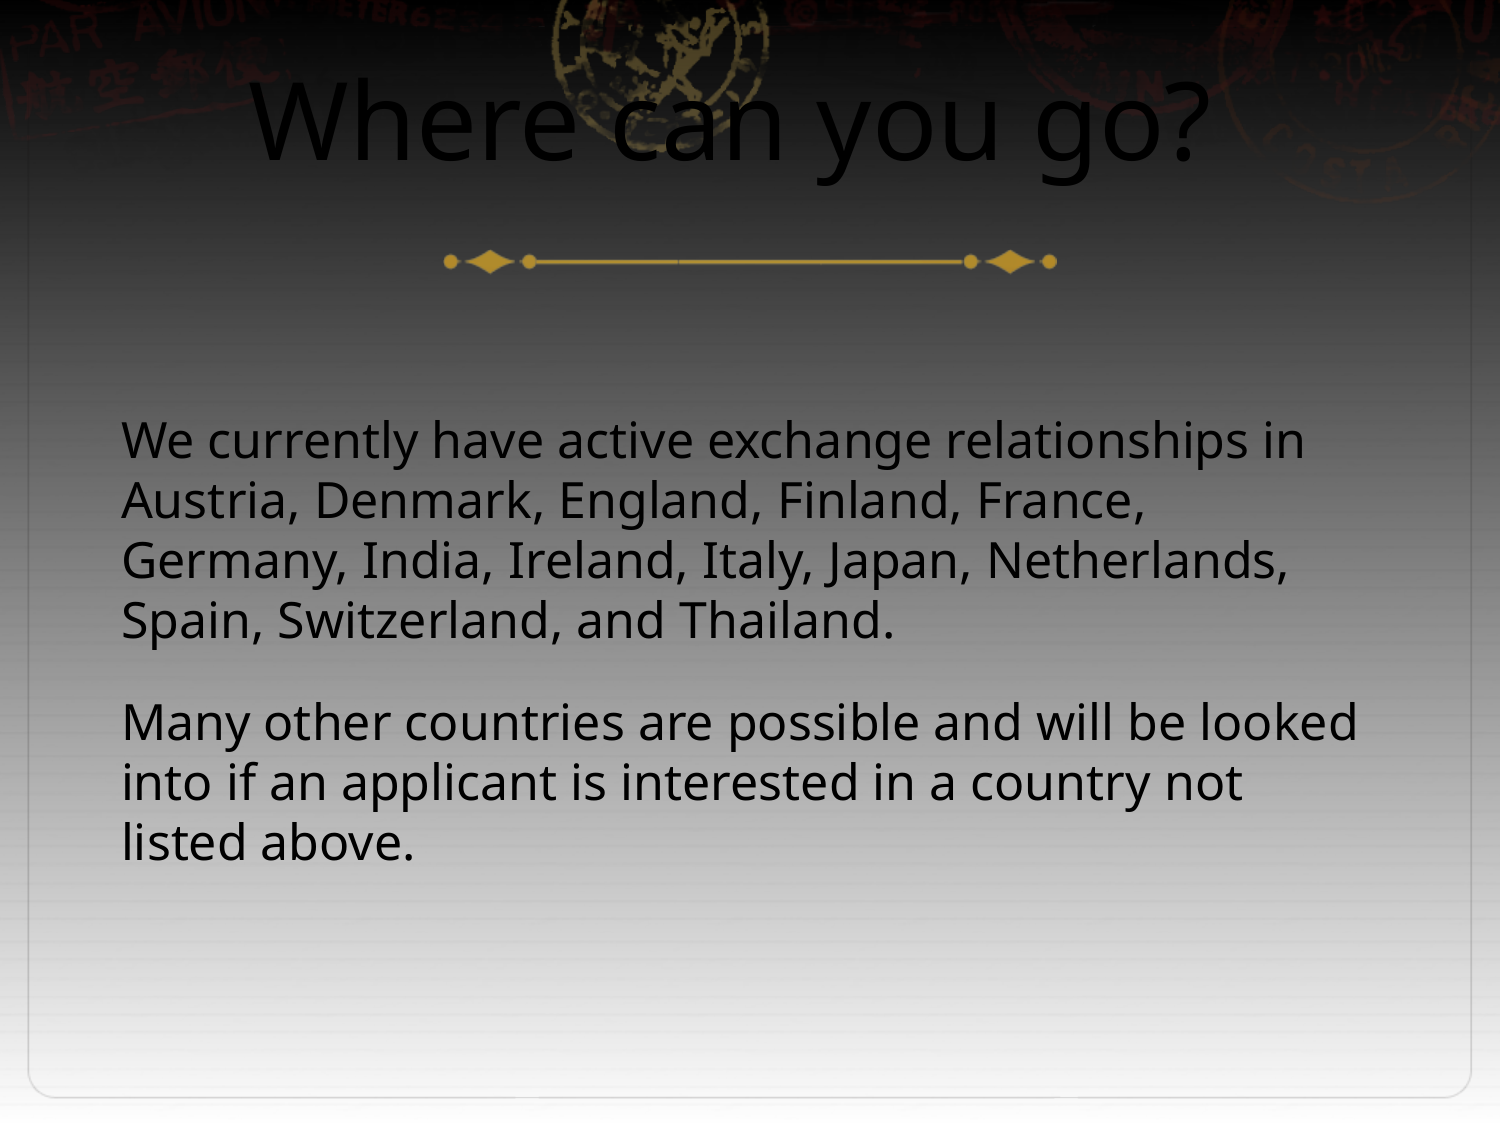

# Where can you go?
We currently have active exchange relationships in Austria, Denmark, England, Finland, France, Germany, India, Ireland, Italy, Japan, Netherlands, Spain, Switzerland, and Thailand.
Many other countries are possible and will be looked into if an applicant is interested in a country not listed above.